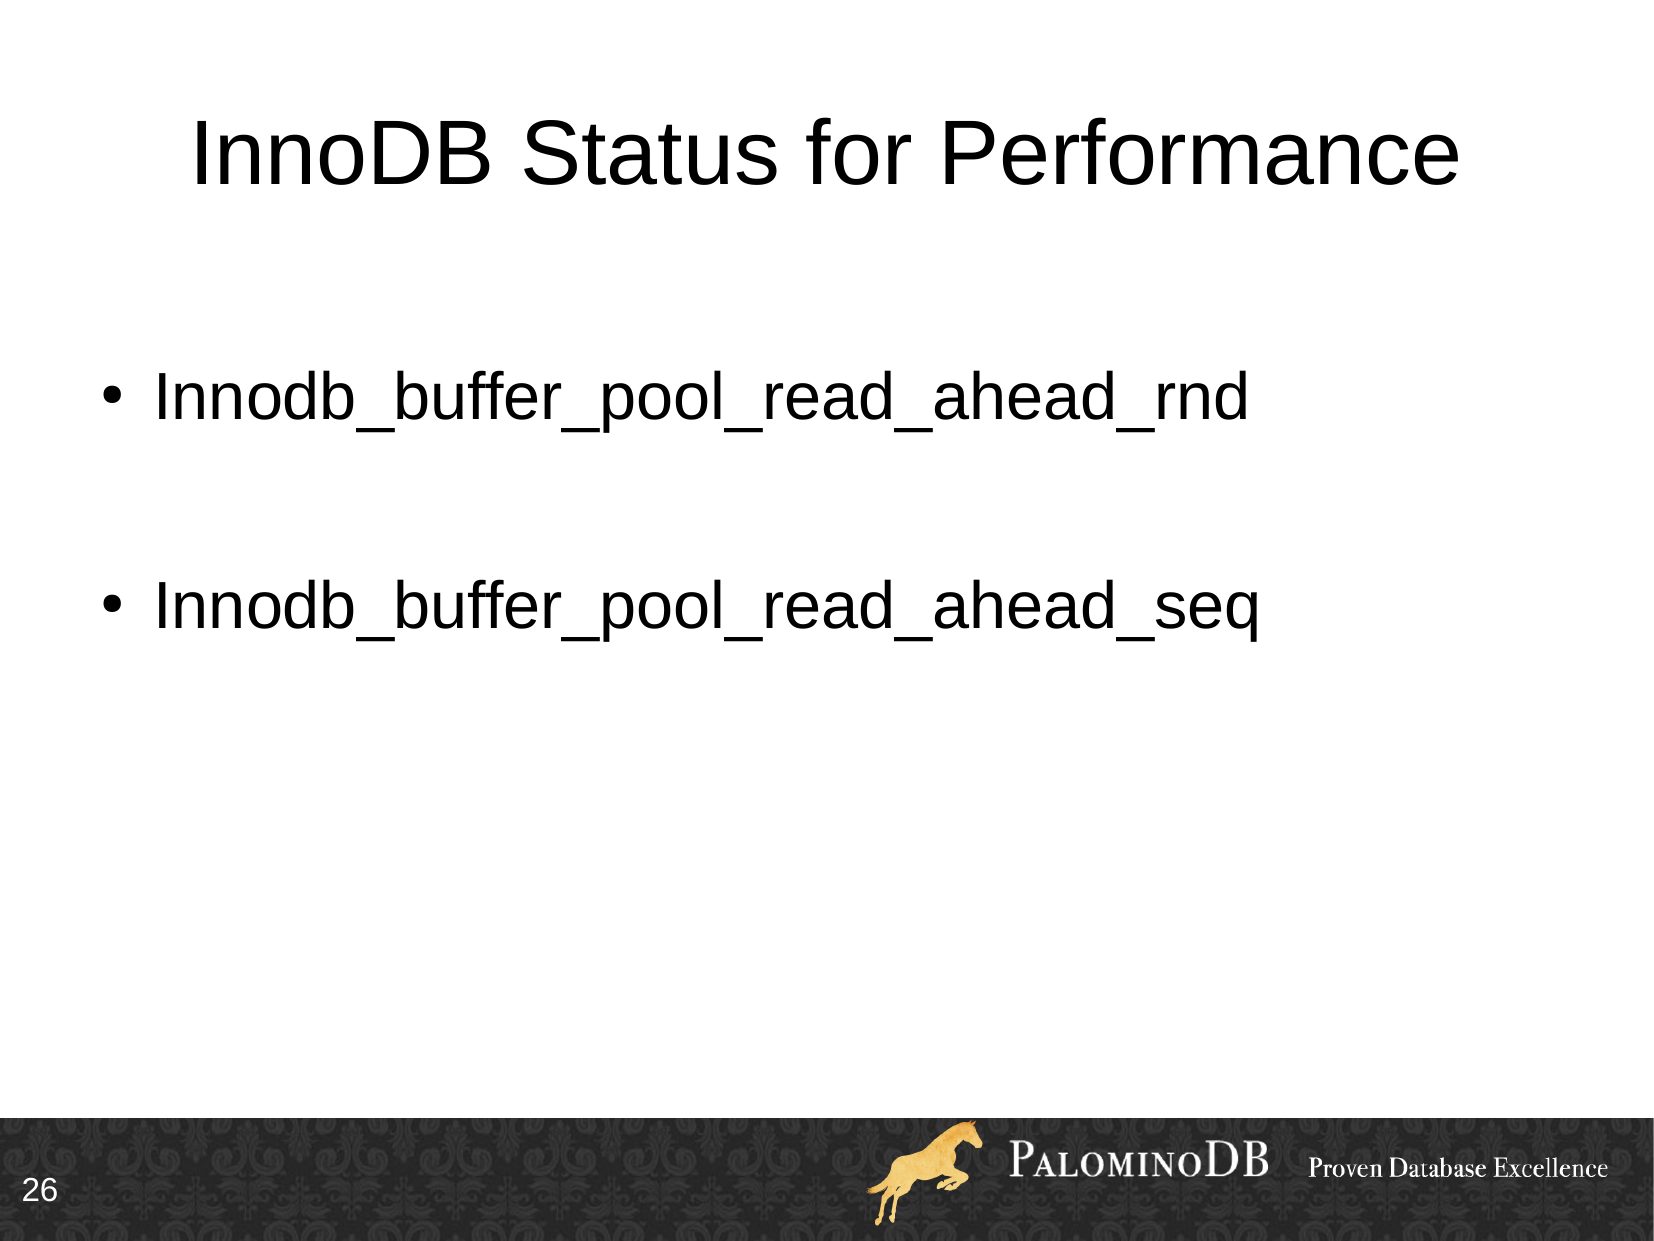

# InnoDB Status for Performance
Innodb_buffer_pool_read_ahead_rnd
Innodb_buffer_pool_read_ahead_seq